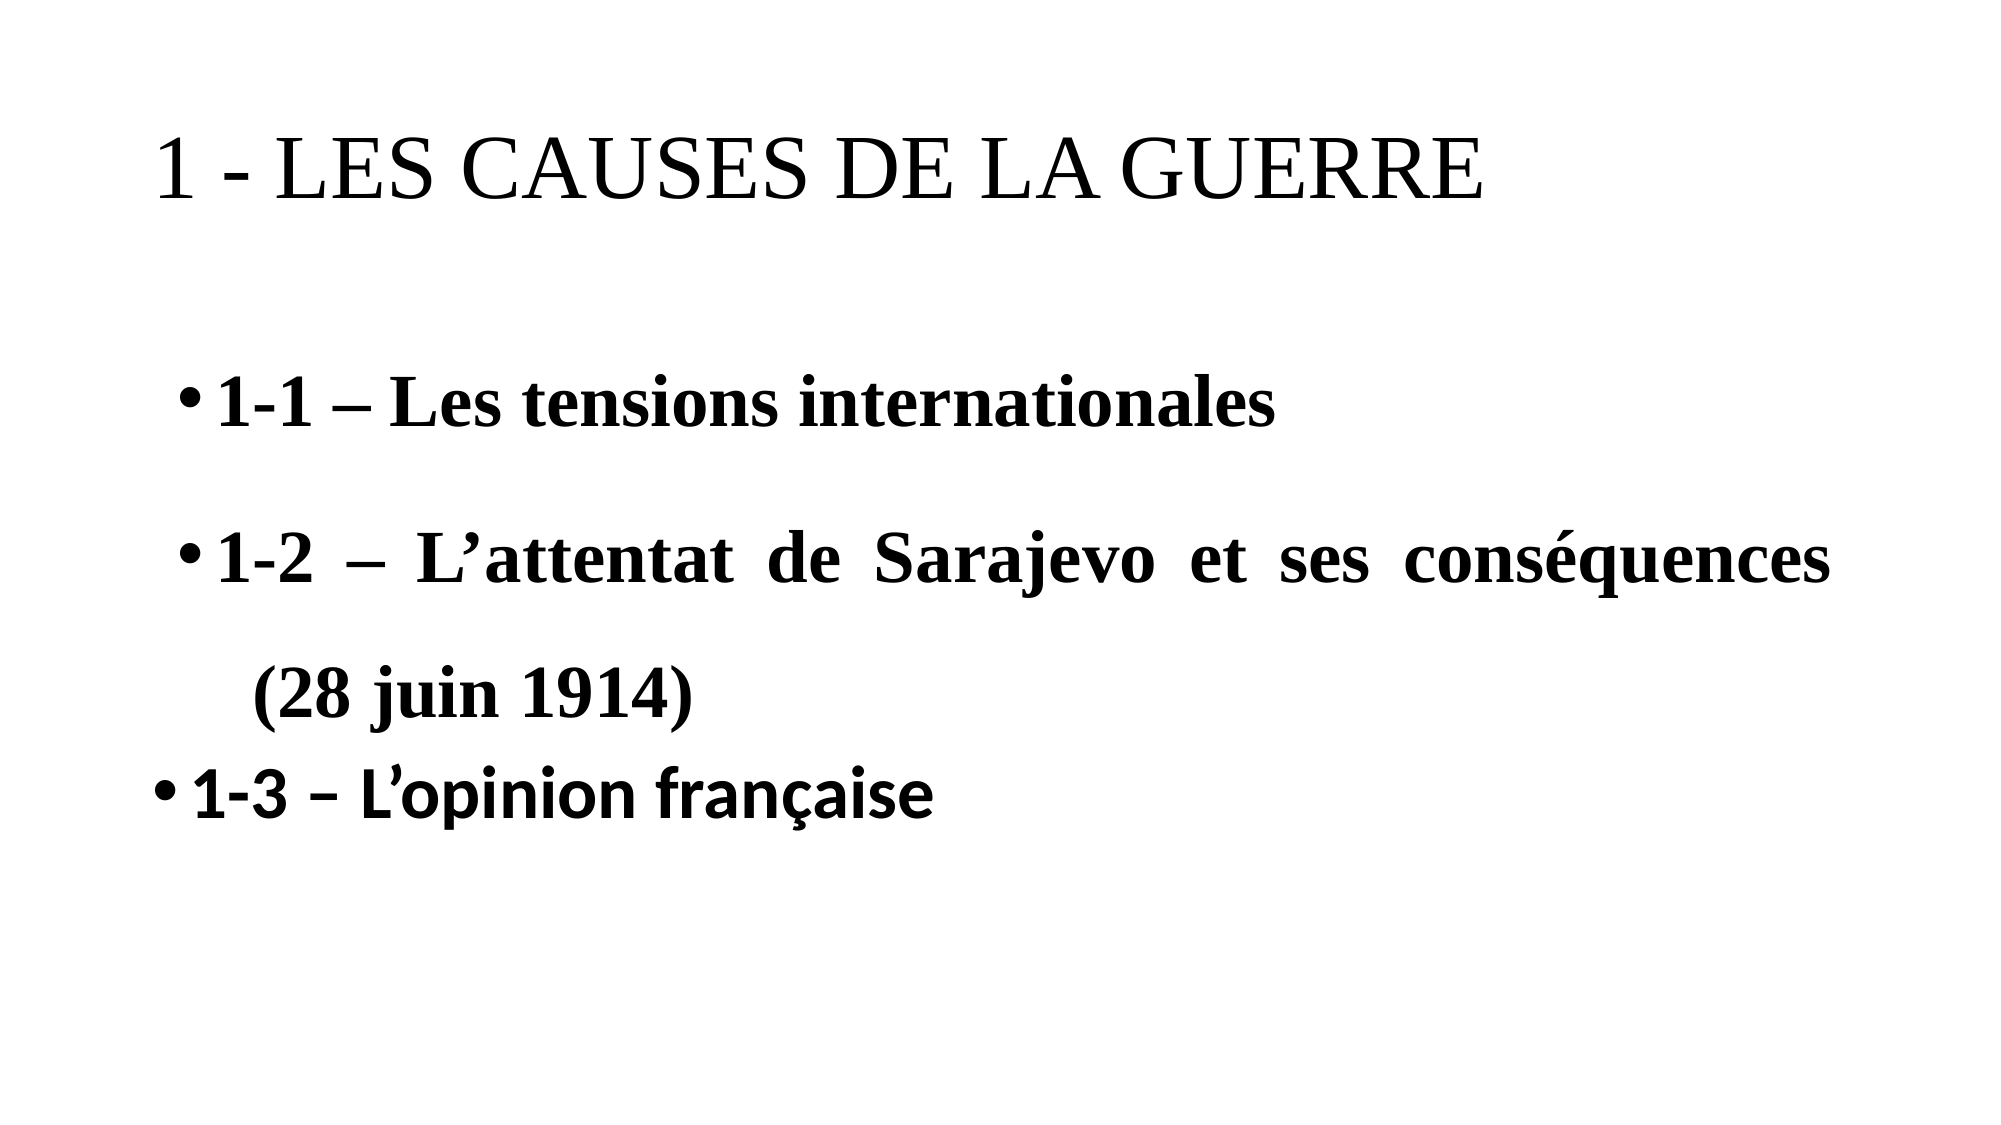

# 1 - LES CAUSES DE LA GUERRE
1-1 – Les tensions internationales
1-2 – L’attentat de Sarajevo et ses conséquences (28 juin 1914)
1-3 – L’opinion française